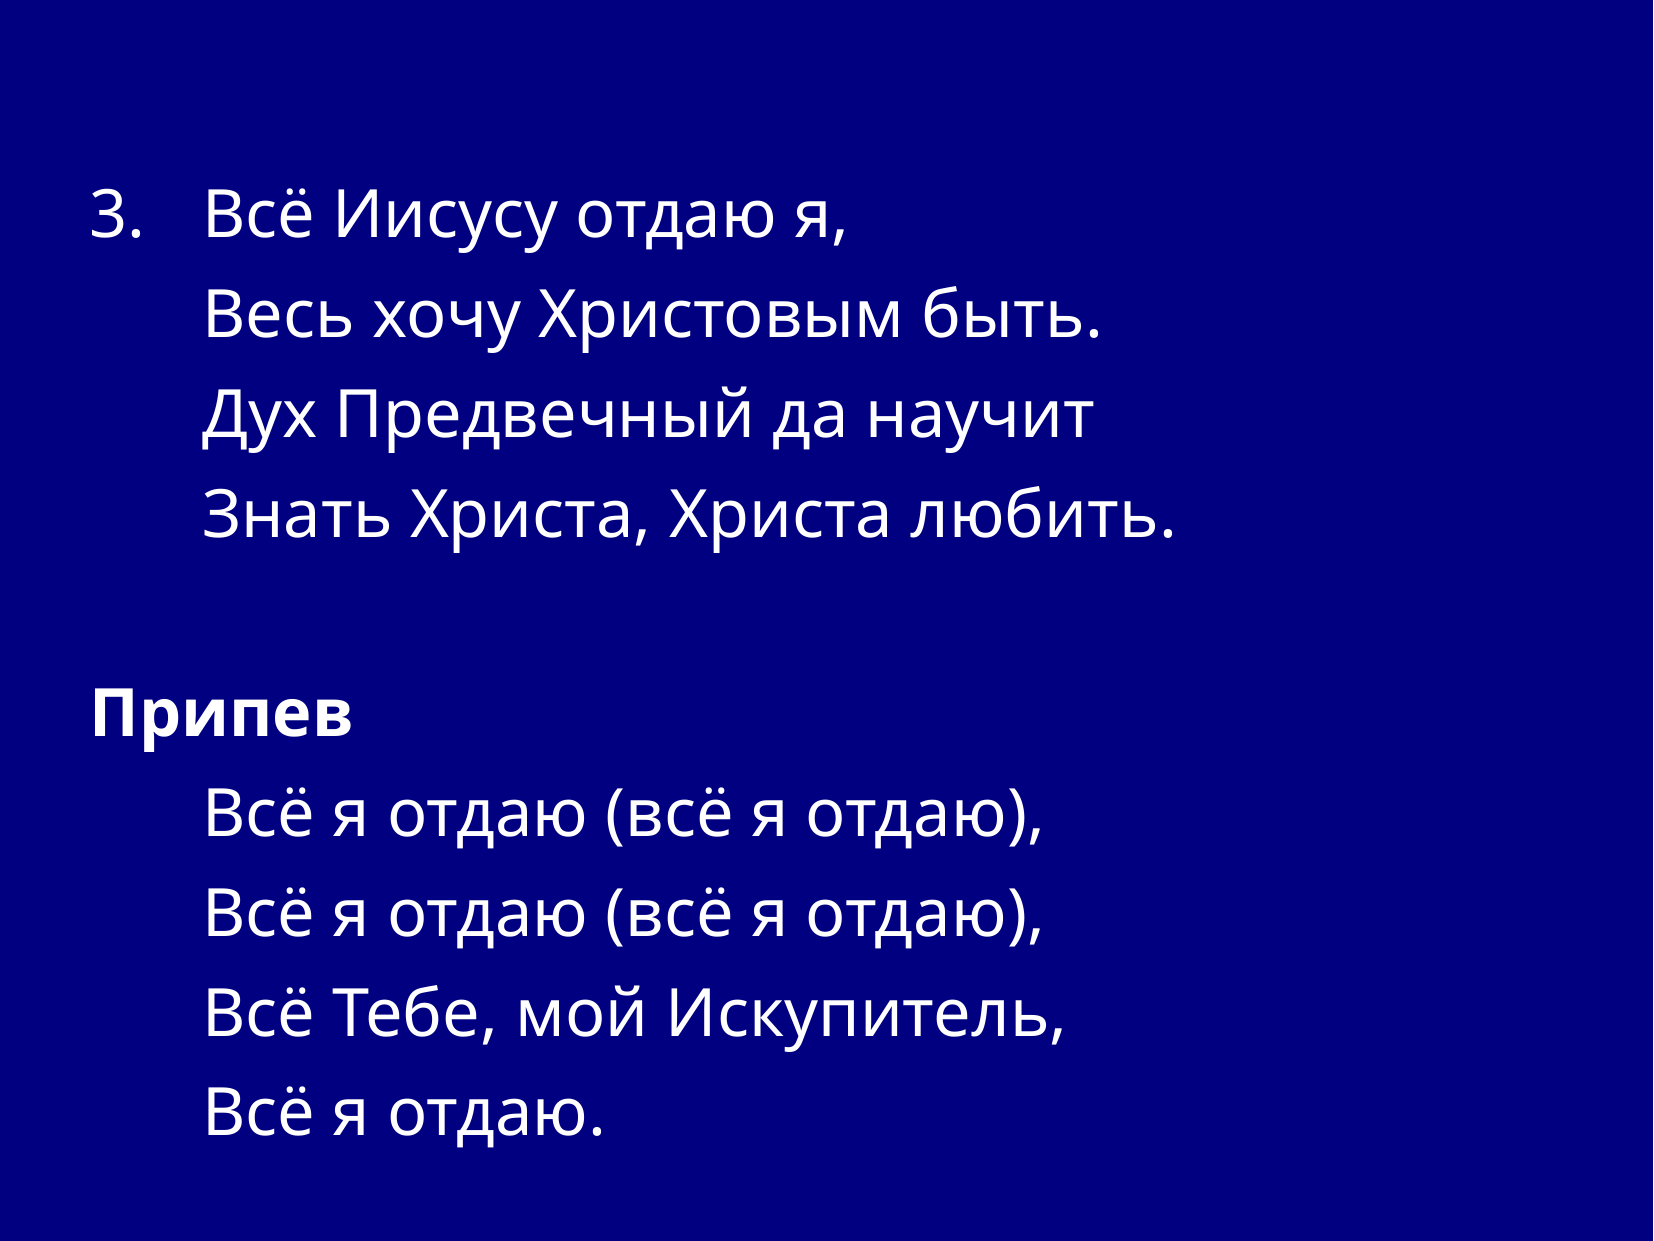

3.	Всё Иисусу отдаю я,
	Весь хочу Христовым быть.
	Дух Предвечный да научит
	Знать Христа, Христа любить.
Припев
	Всё я отдаю (всё я отдаю),
	Всё я отдаю (всё я отдаю),
	Всё Тебе, мой Искупитель,
	Всё я отдаю.